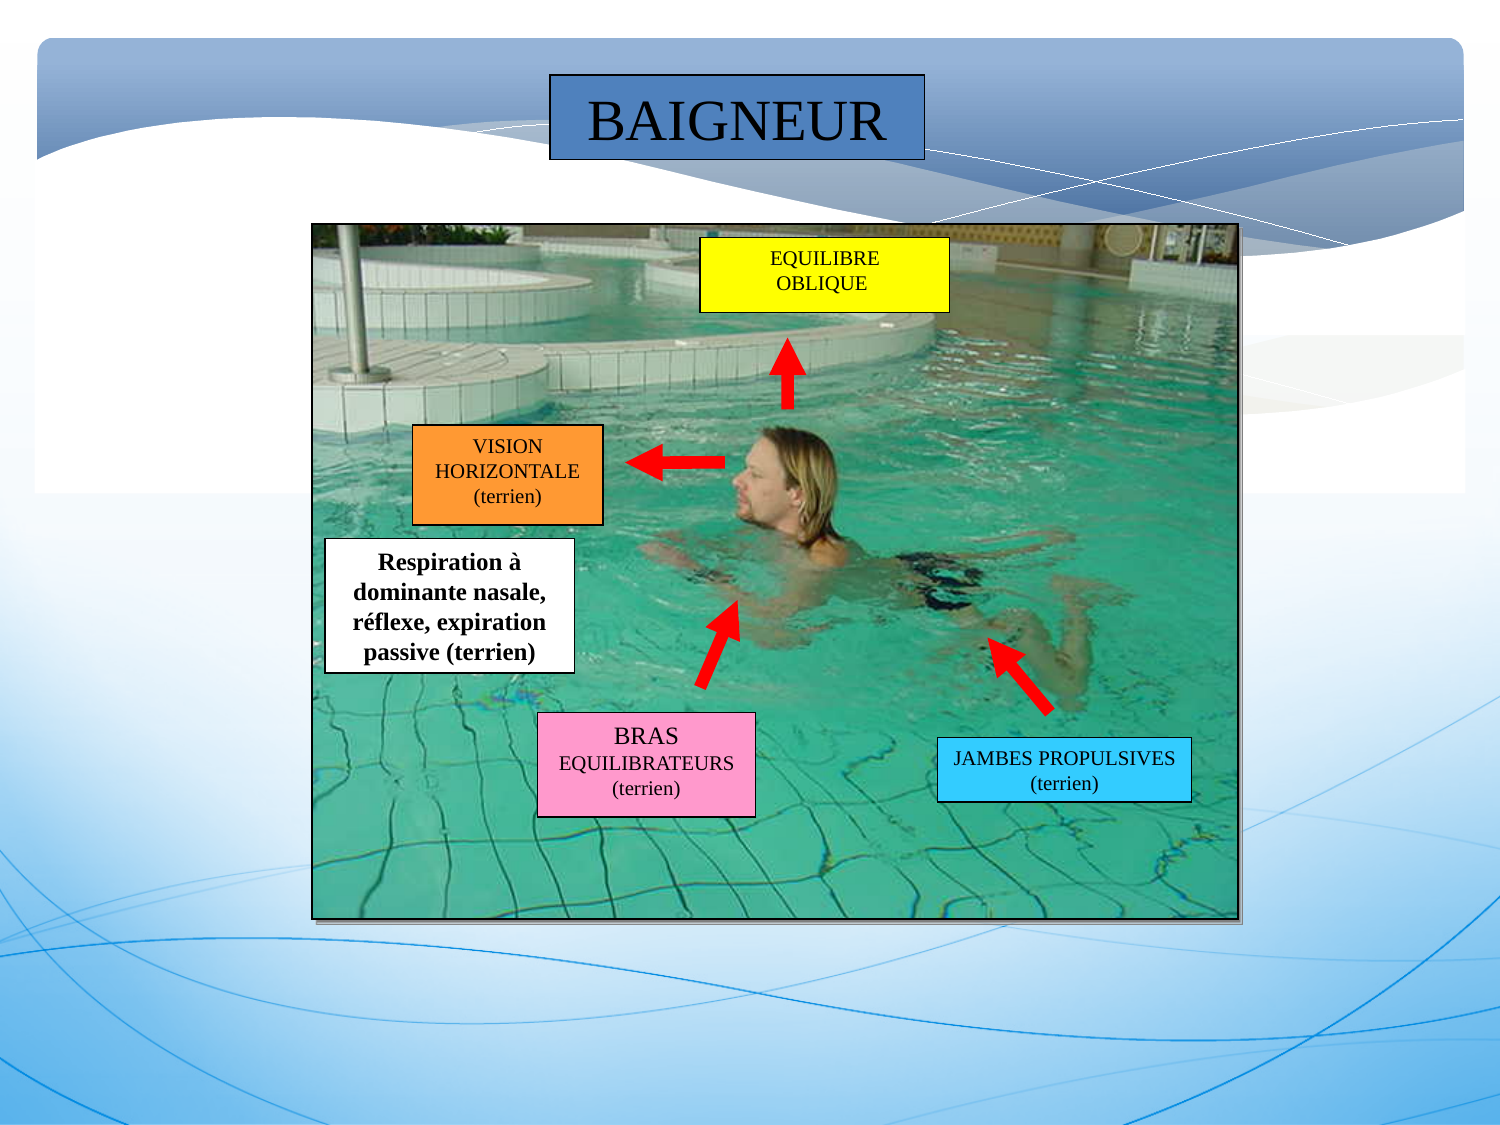

BAIGNEUR
EQUILIBRE
OBLIQUE
VISION
HORIZONTALE (terrien)
Respiration à dominante nasale, réflexe, expiration passive (terrien)
BRAS
EQUILIBRATEURS (terrien)
JAMBES PROPULSIVES (terrien)